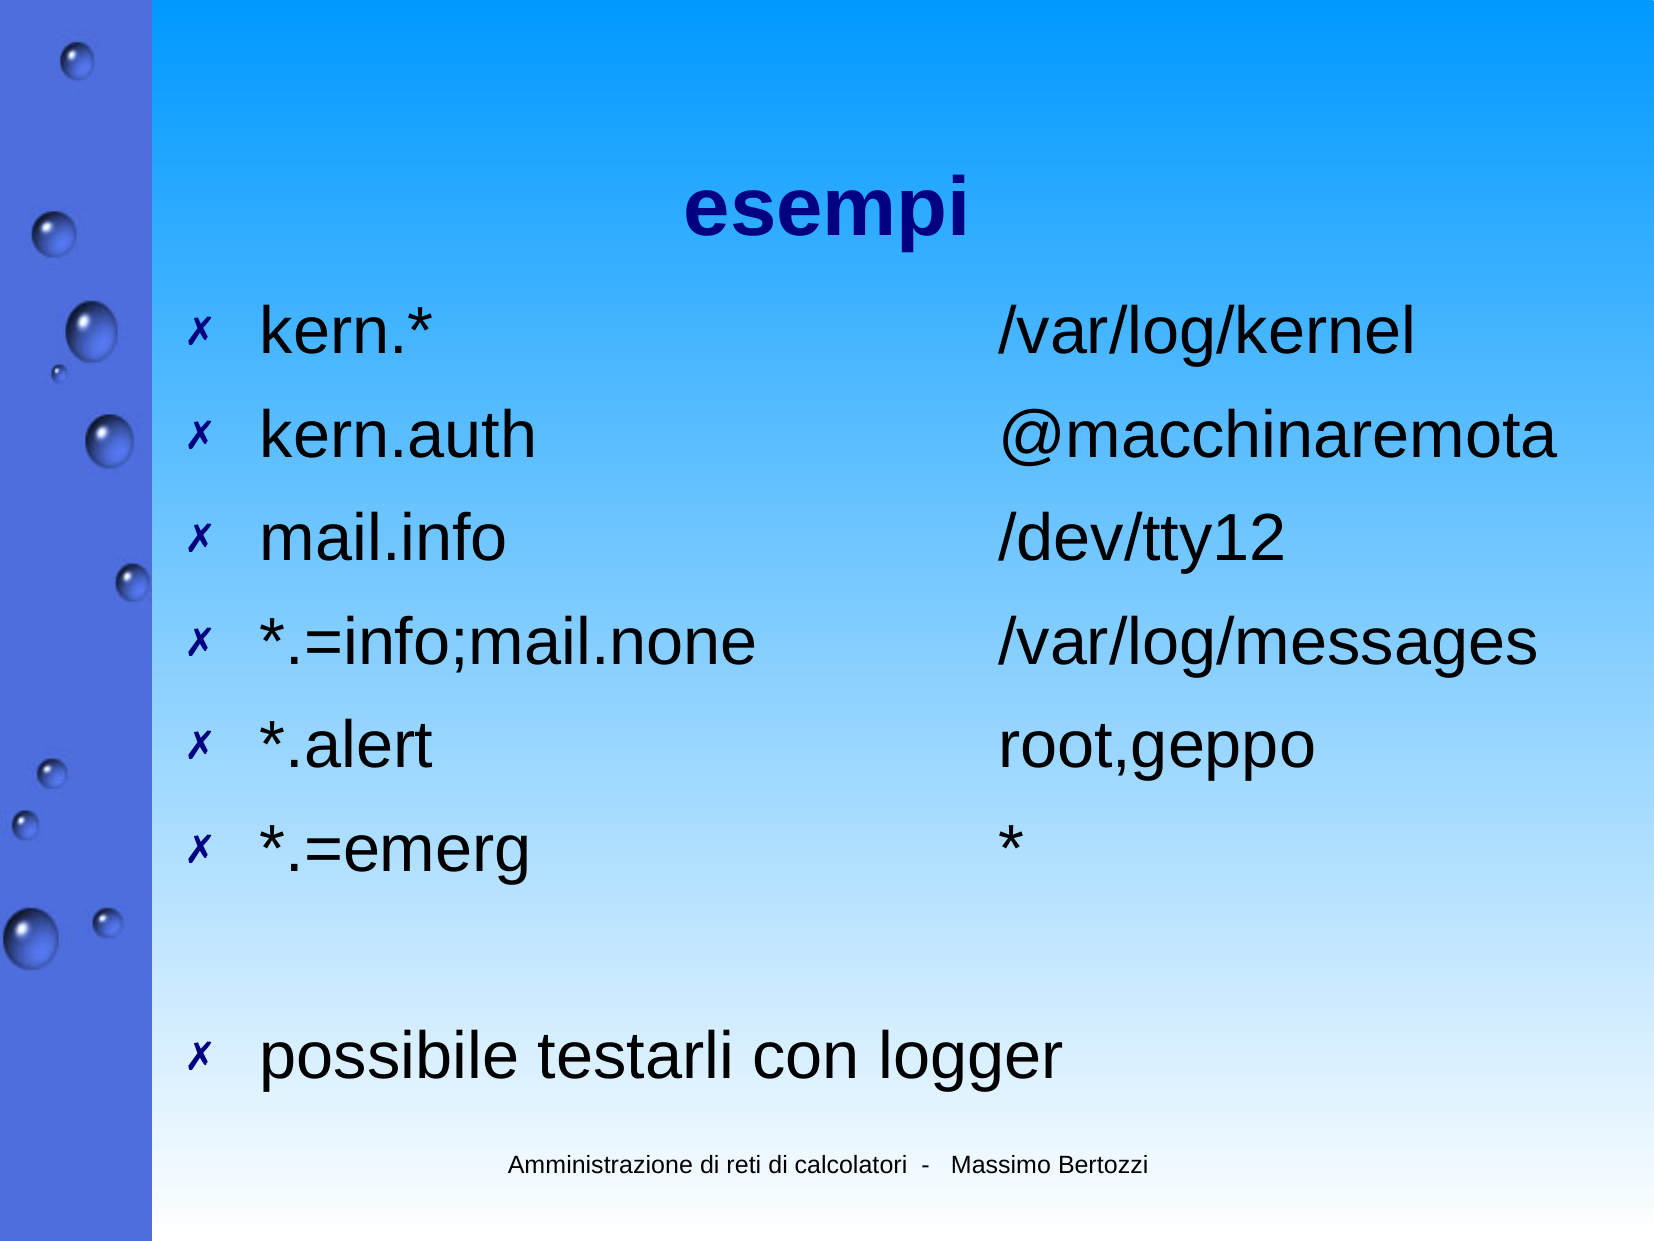

# esempi
kern.*								/var/log/kernel
kern.auth							@macchinaremota
mail.info							/dev/tty12
*.=info;mail.none				/var/log/messages
*.alert 								root,geppo
*.=emerg							*
possibile testarli con logger